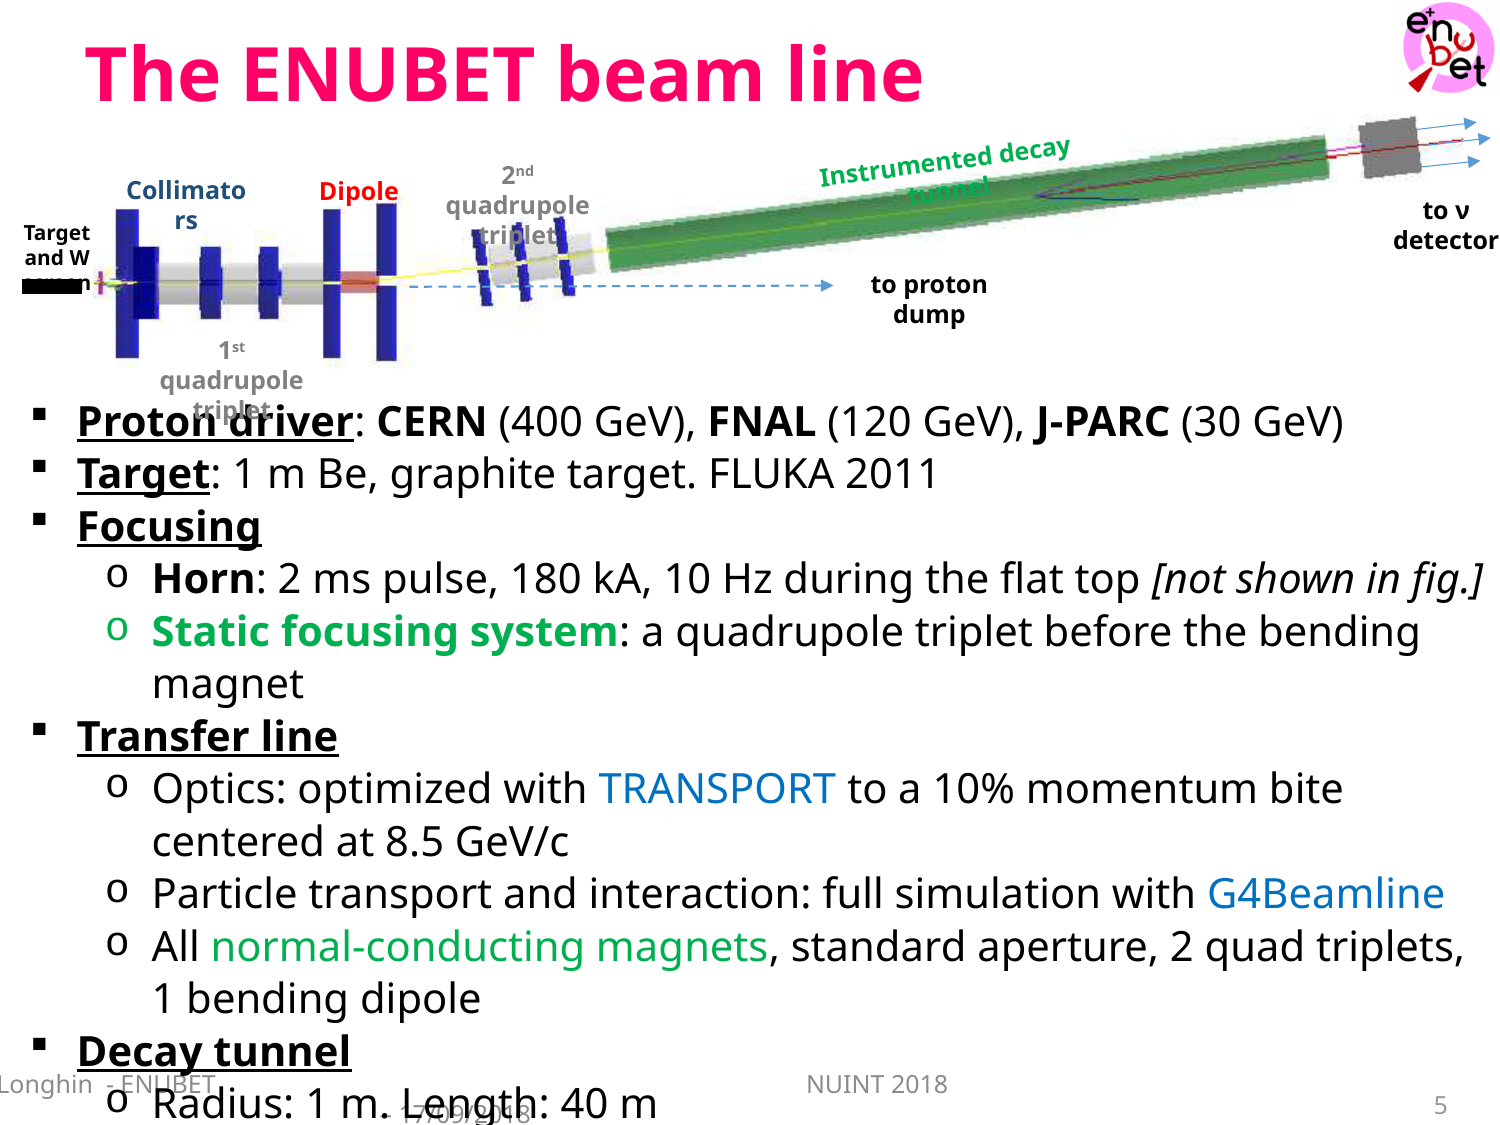

The ENUBET beam line
Instrumented decay tunnel
2nd quadrupole
triplet
Collimators
Dipole
to ν
detector
Target and W screen
to proton dump
1st quadrupole
triplet
Proton driver: CERN (400 GeV), FNAL (120 GeV), J-PARC (30 GeV)
Target: 1 m Be, graphite target. FLUKA 2011
Focusing
Horn: 2 ms pulse, 180 kA, 10 Hz during the flat top [not shown in fig.]
Static focusing system: a quadrupole triplet before the bending magnet
Transfer line
Optics: optimized with TRANSPORT to a 10% momentum bite centered at 8.5 GeV/c
Particle transport and interaction: full simulation with G4Beamline
All normal-conducting magnets, standard aperture, 2 quad triplets, 1 bending dipole
Decay tunnel
Radius: 1 m. Length: 40 m
low power hadron dump at the end of the decay tunnel
Proton dump: position and size under optimization (in progress)